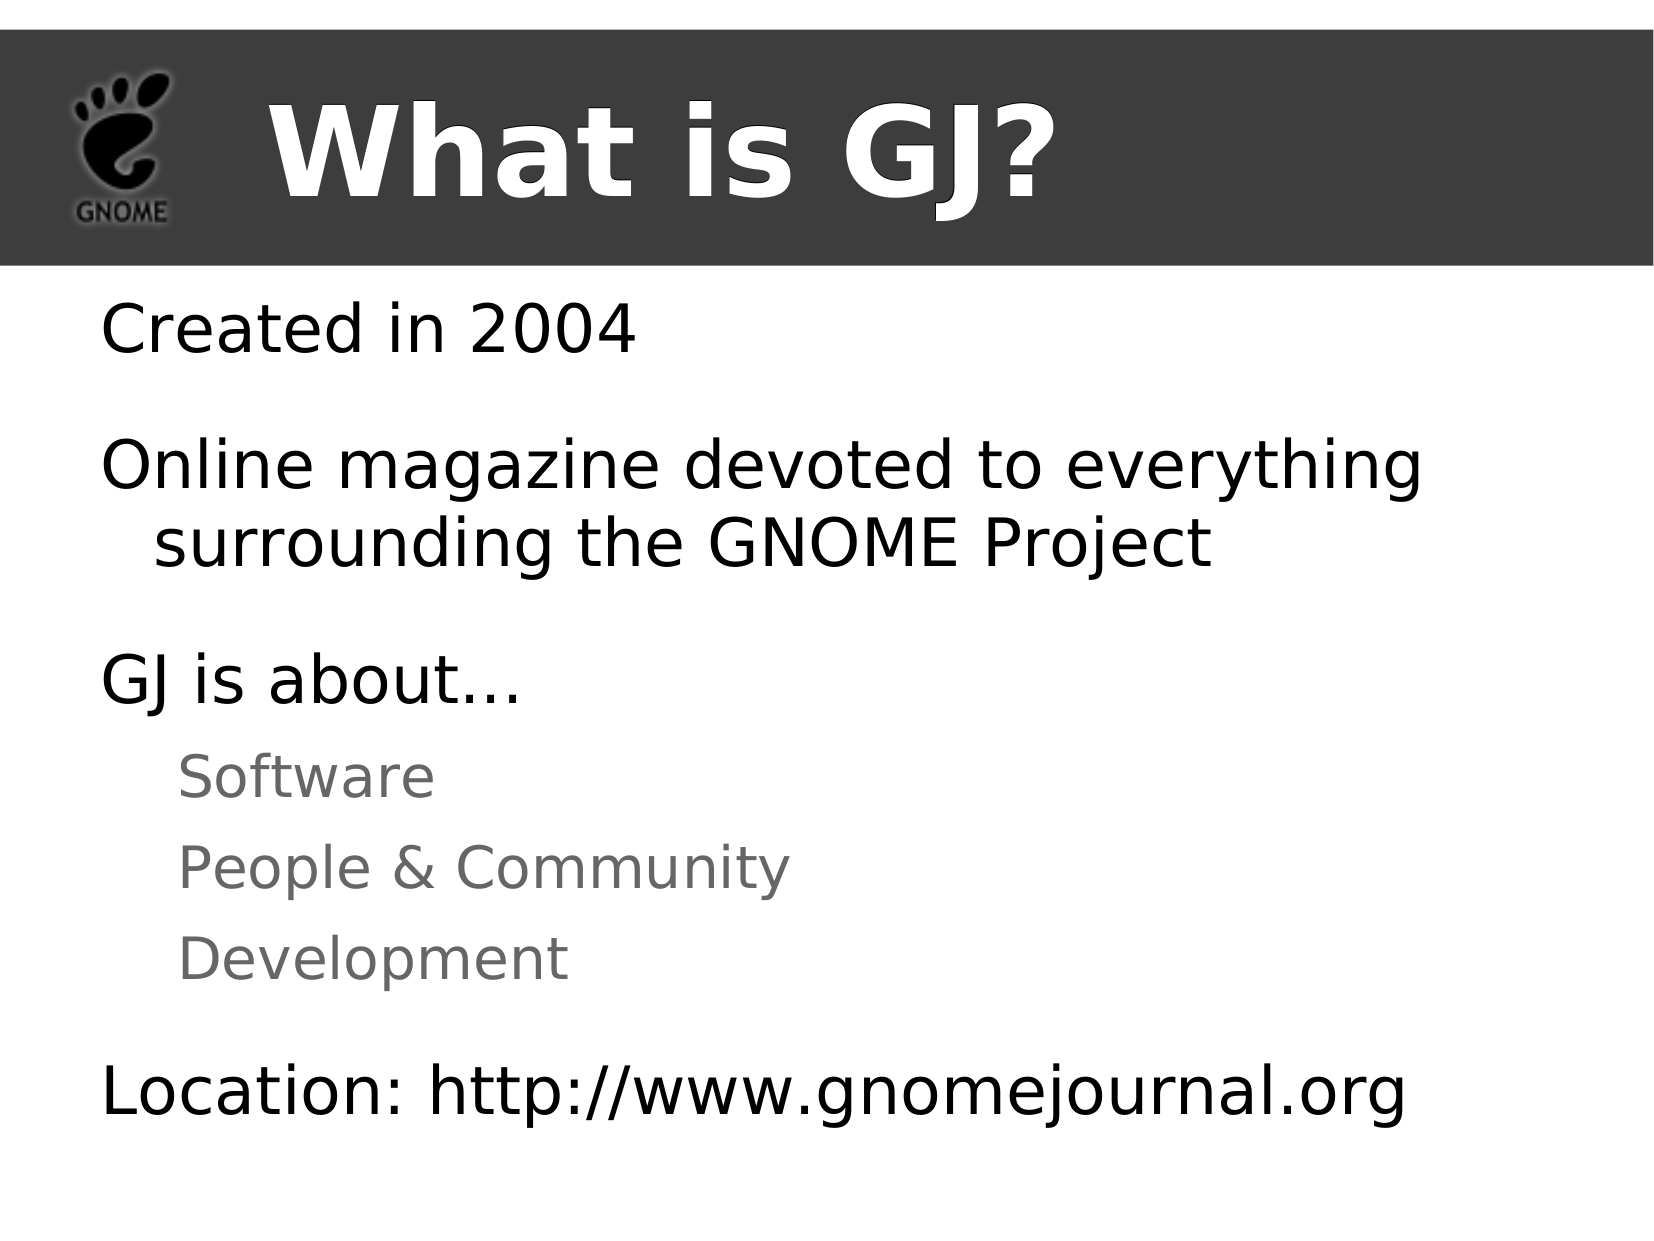

# What is GJ?
Created in 2004
Online magazine devoted to everything surrounding the GNOME Project
GJ is about...
Software
People & Community
Development
Location: http://www.gnomejournal.org